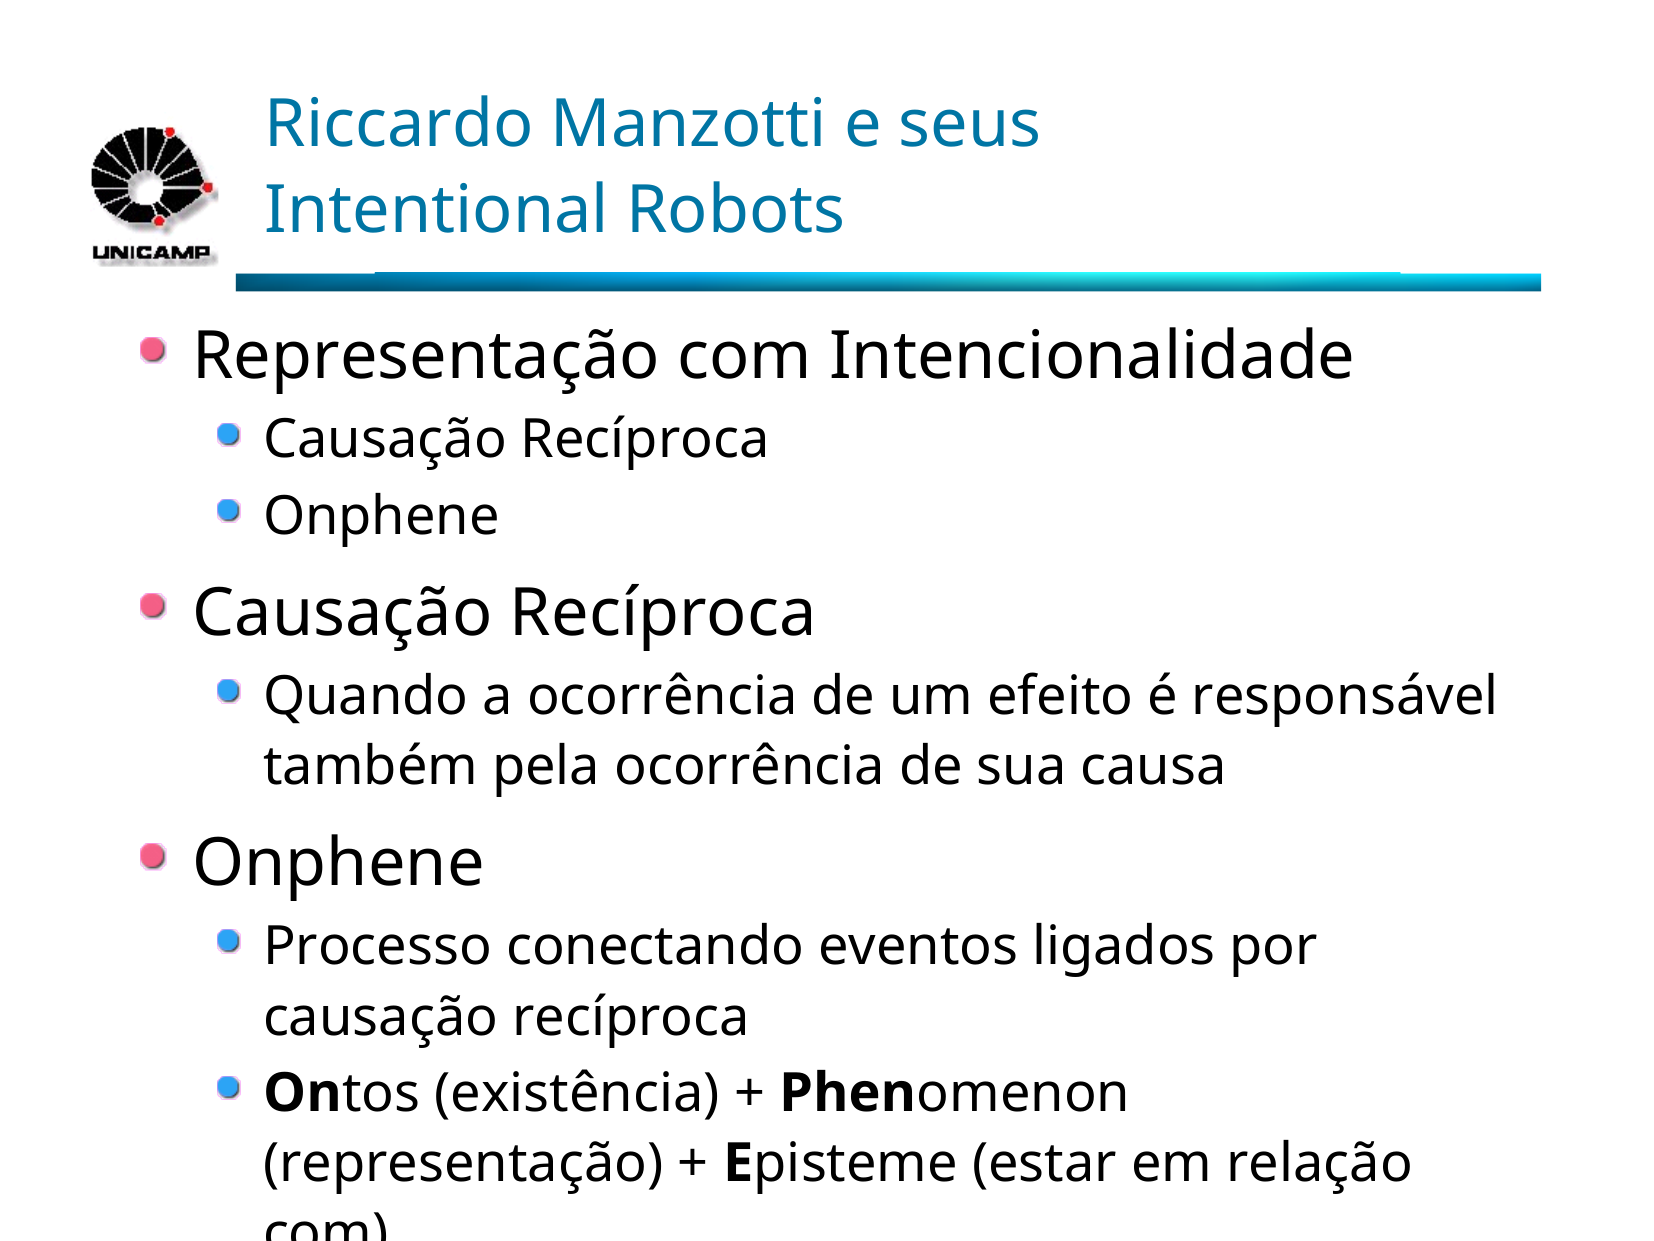

# Riccardo Manzotti e seus Intentional Robots
Representação com Intencionalidade
Causação Recíproca
Onphene
Causação Recíproca
Quando a ocorrência de um efeito é responsável também pela ocorrência de sua causa
Onphene
Processo conectando eventos ligados por causação recíproca
Ontos (existência) + Phenomenon (representação) + Episteme (estar em relação com)